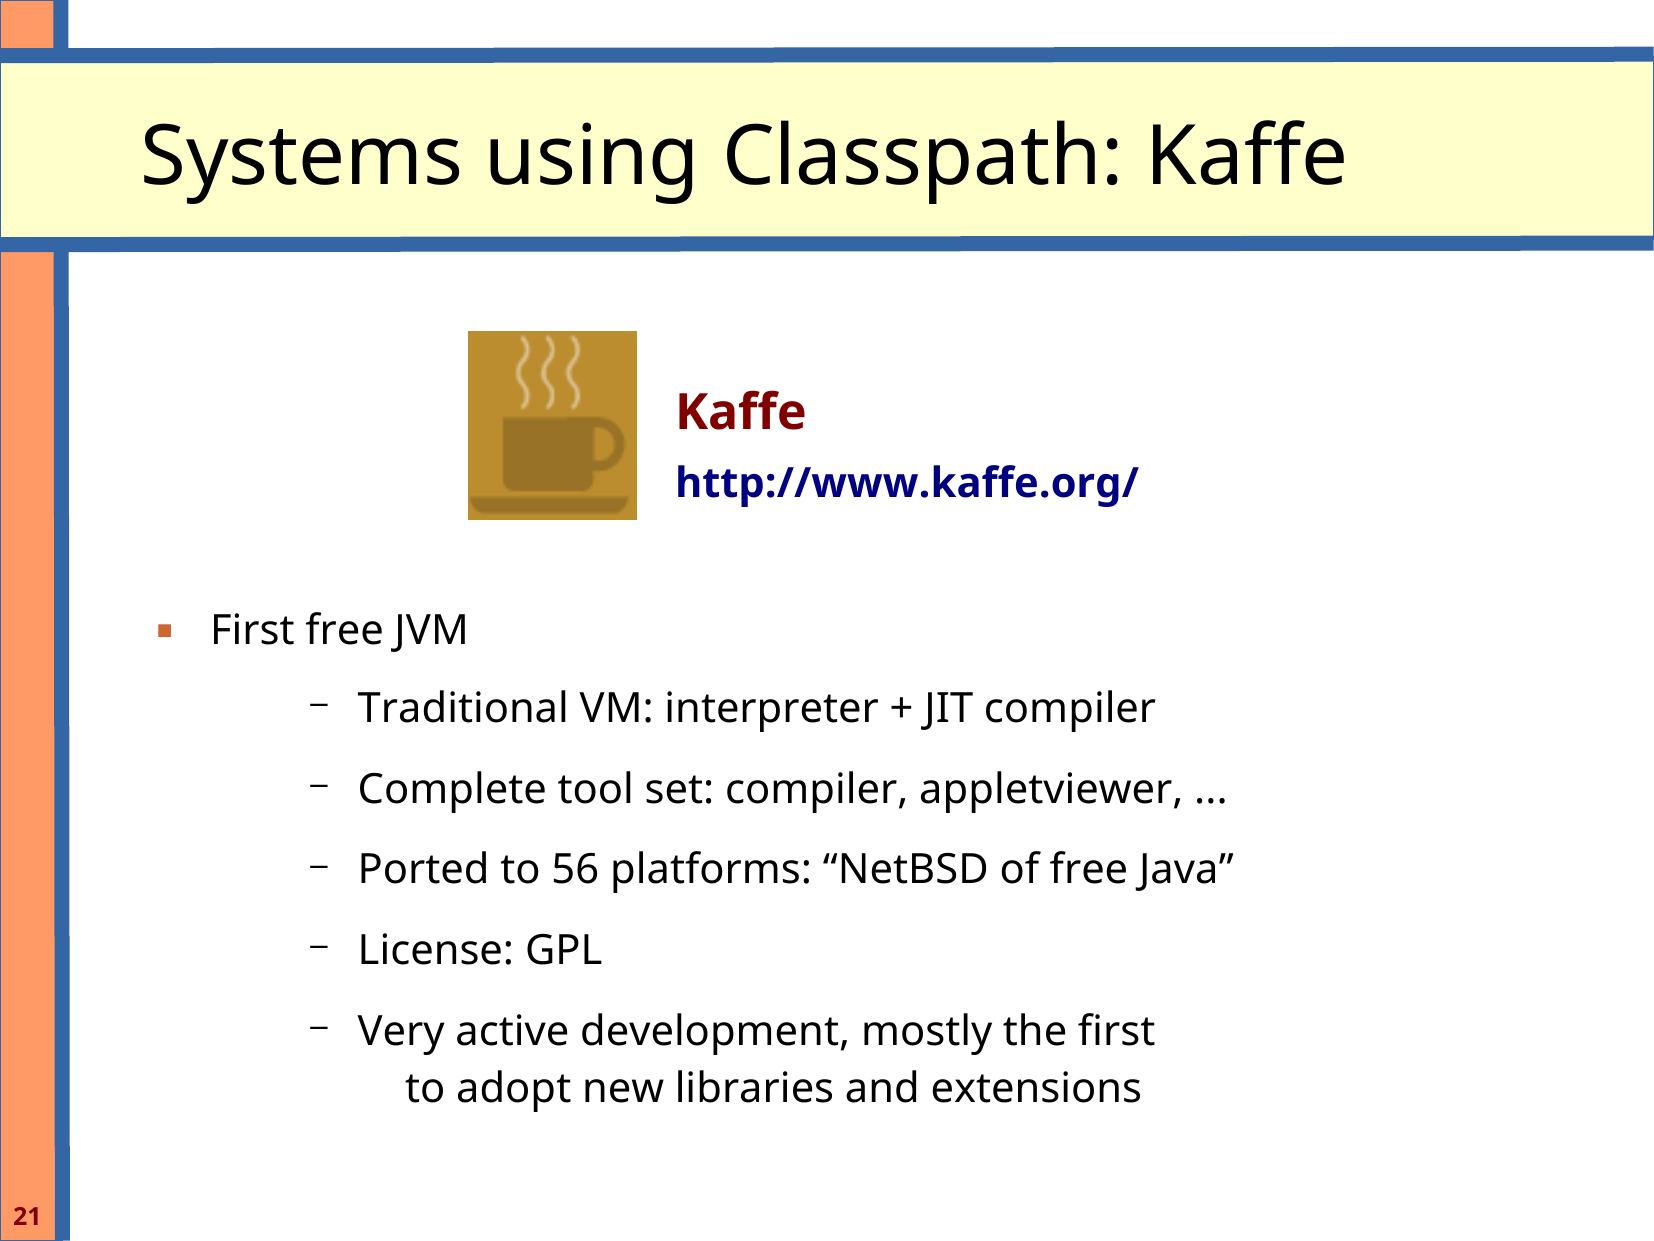

# Systems using Classpath: Kaffe
Kaffe
http://www.kaffe.org/
First free JVM
Traditional VM: interpreter + JIT compiler
Complete tool set: compiler, appletviewer, ...
Ported to 56 platforms: “NetBSD of free Java”
License: GPL
Very active development, mostly the first
to adopt new libraries and extensions